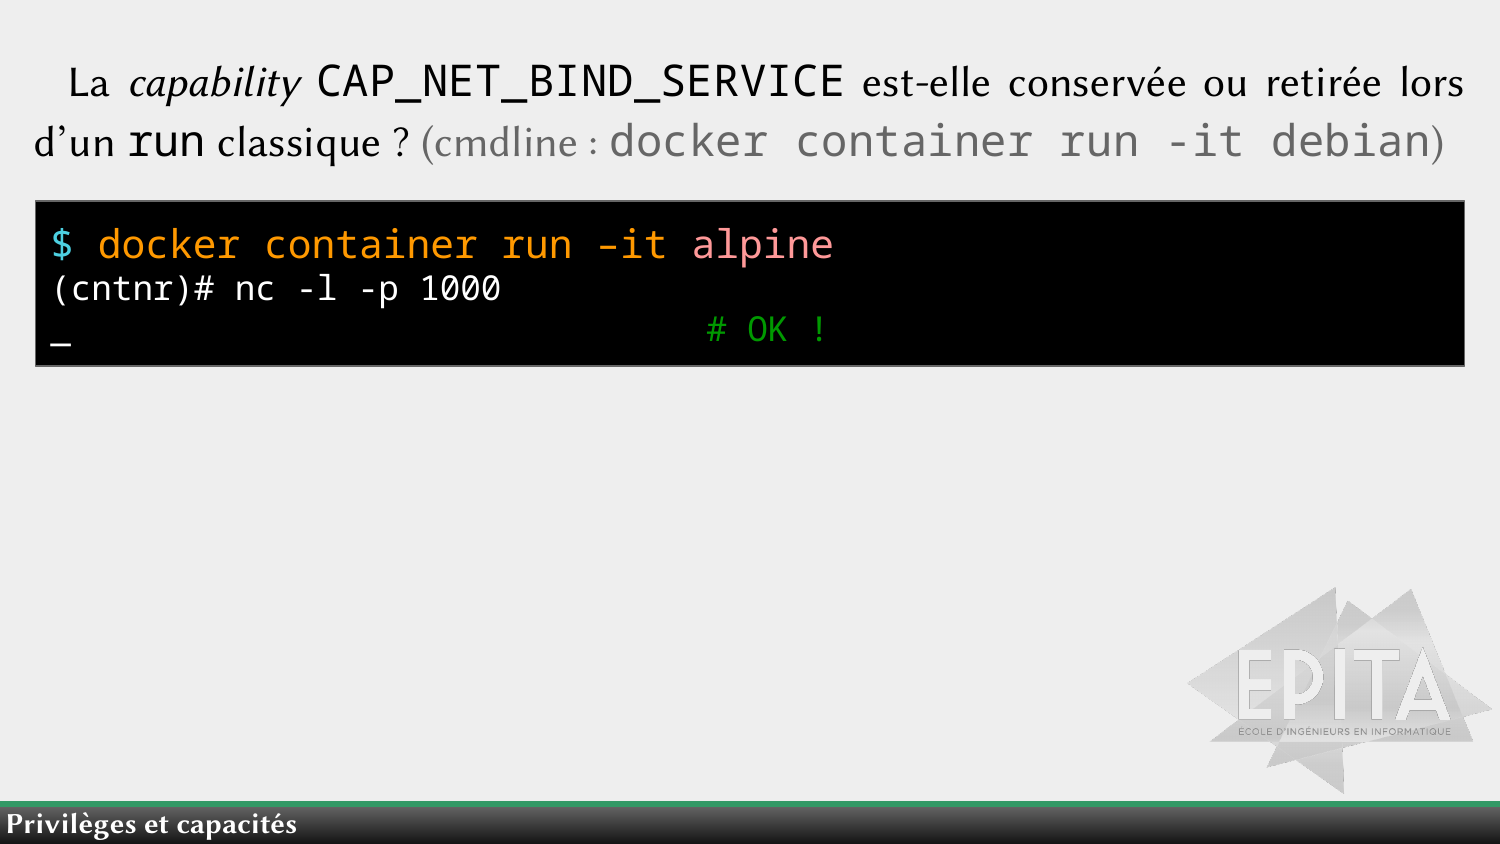

La capability CAP_NET_BIND_SERVICE est-elle conservée ou retirée lors d’un run classique ? (cmdline : docker container run -it debian)
$ docker container run –it alpine
(cntnr)# nc -l -p 1000
_ # OK !
# Privilèges et capacités